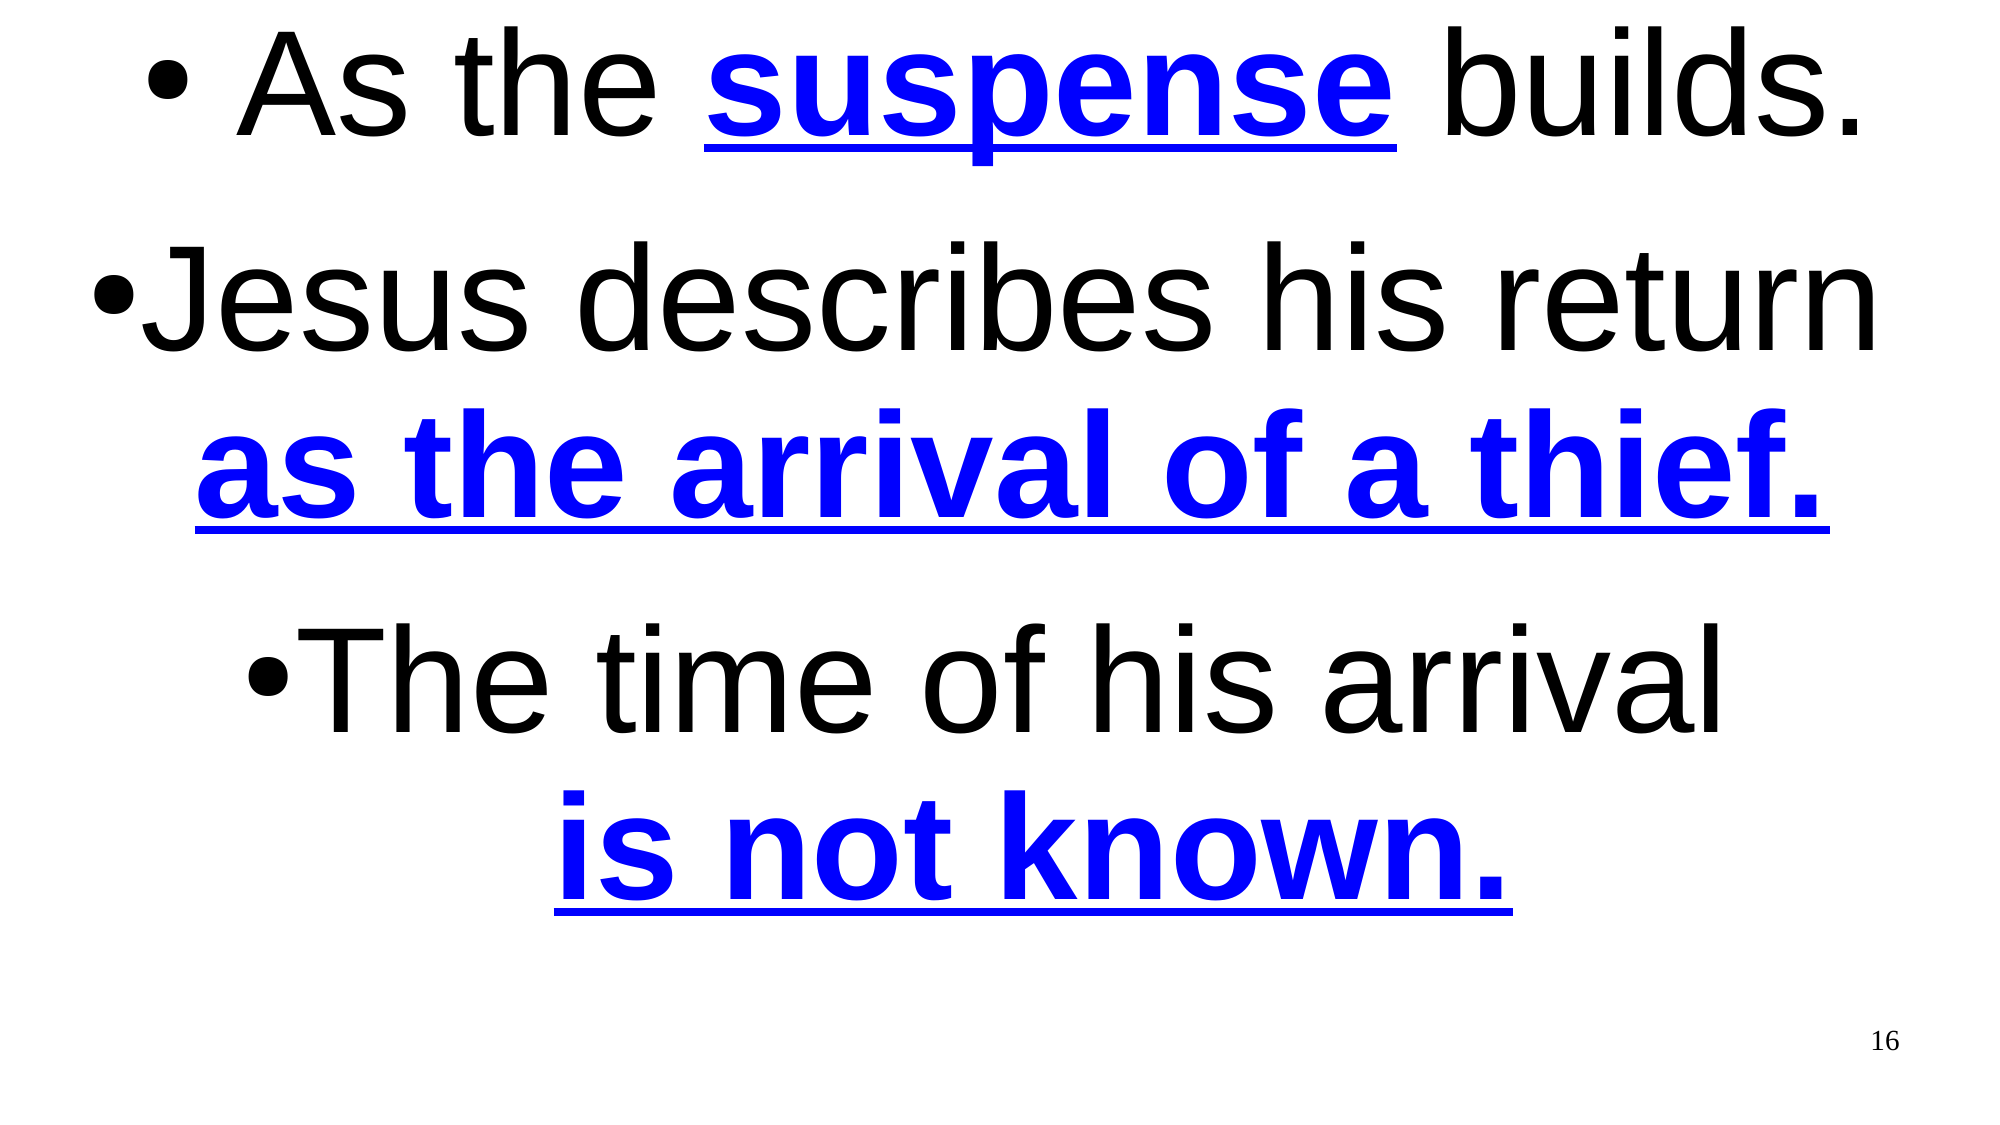

# As the suspense builds.
Jesus describes his return
as the arrival of a thief.
The time of his arrival
is not known.
16